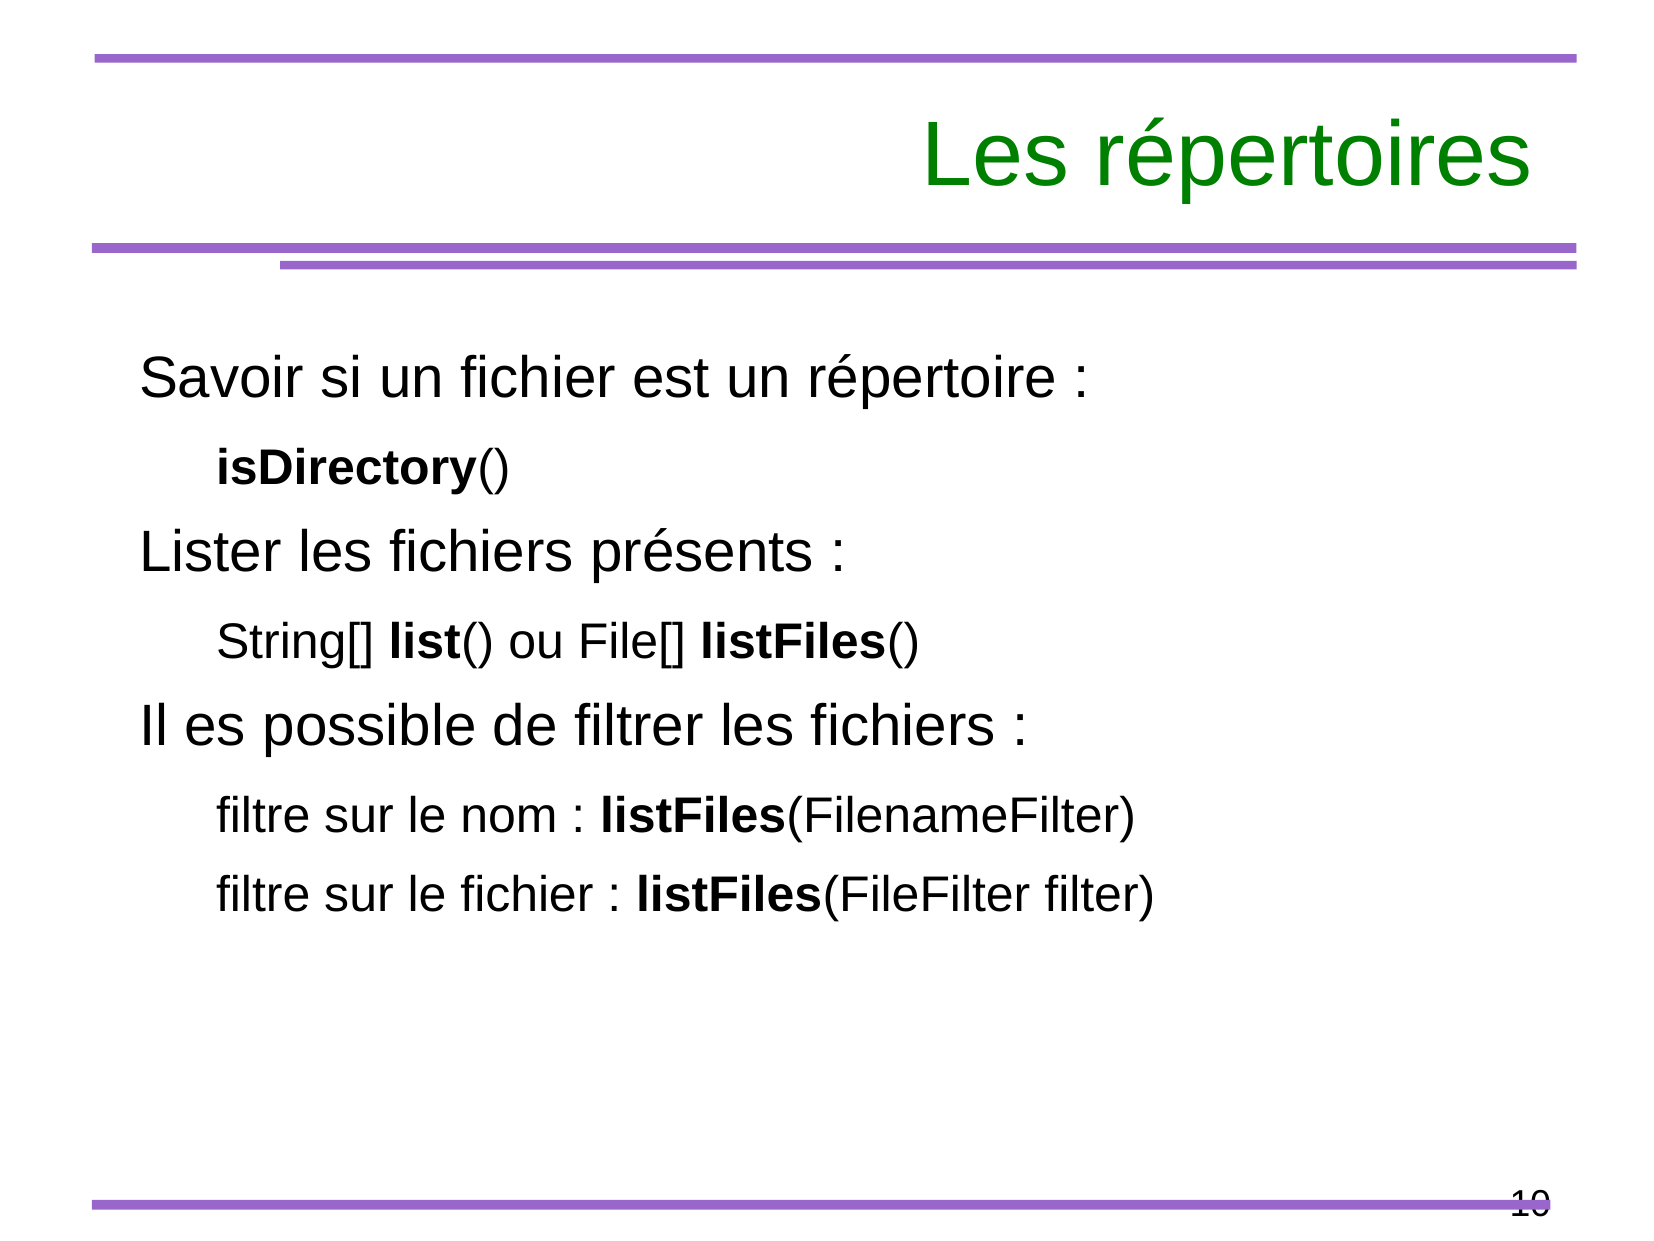

# Les répertoires
Savoir si un fichier est un répertoire :
isDirectory()
Lister les fichiers présents :
String[] list() ou File[] listFiles()
Il es possible de filtrer les fichiers :
filtre sur le nom : listFiles(FilenameFilter)
filtre sur le fichier : listFiles(FileFilter filter)